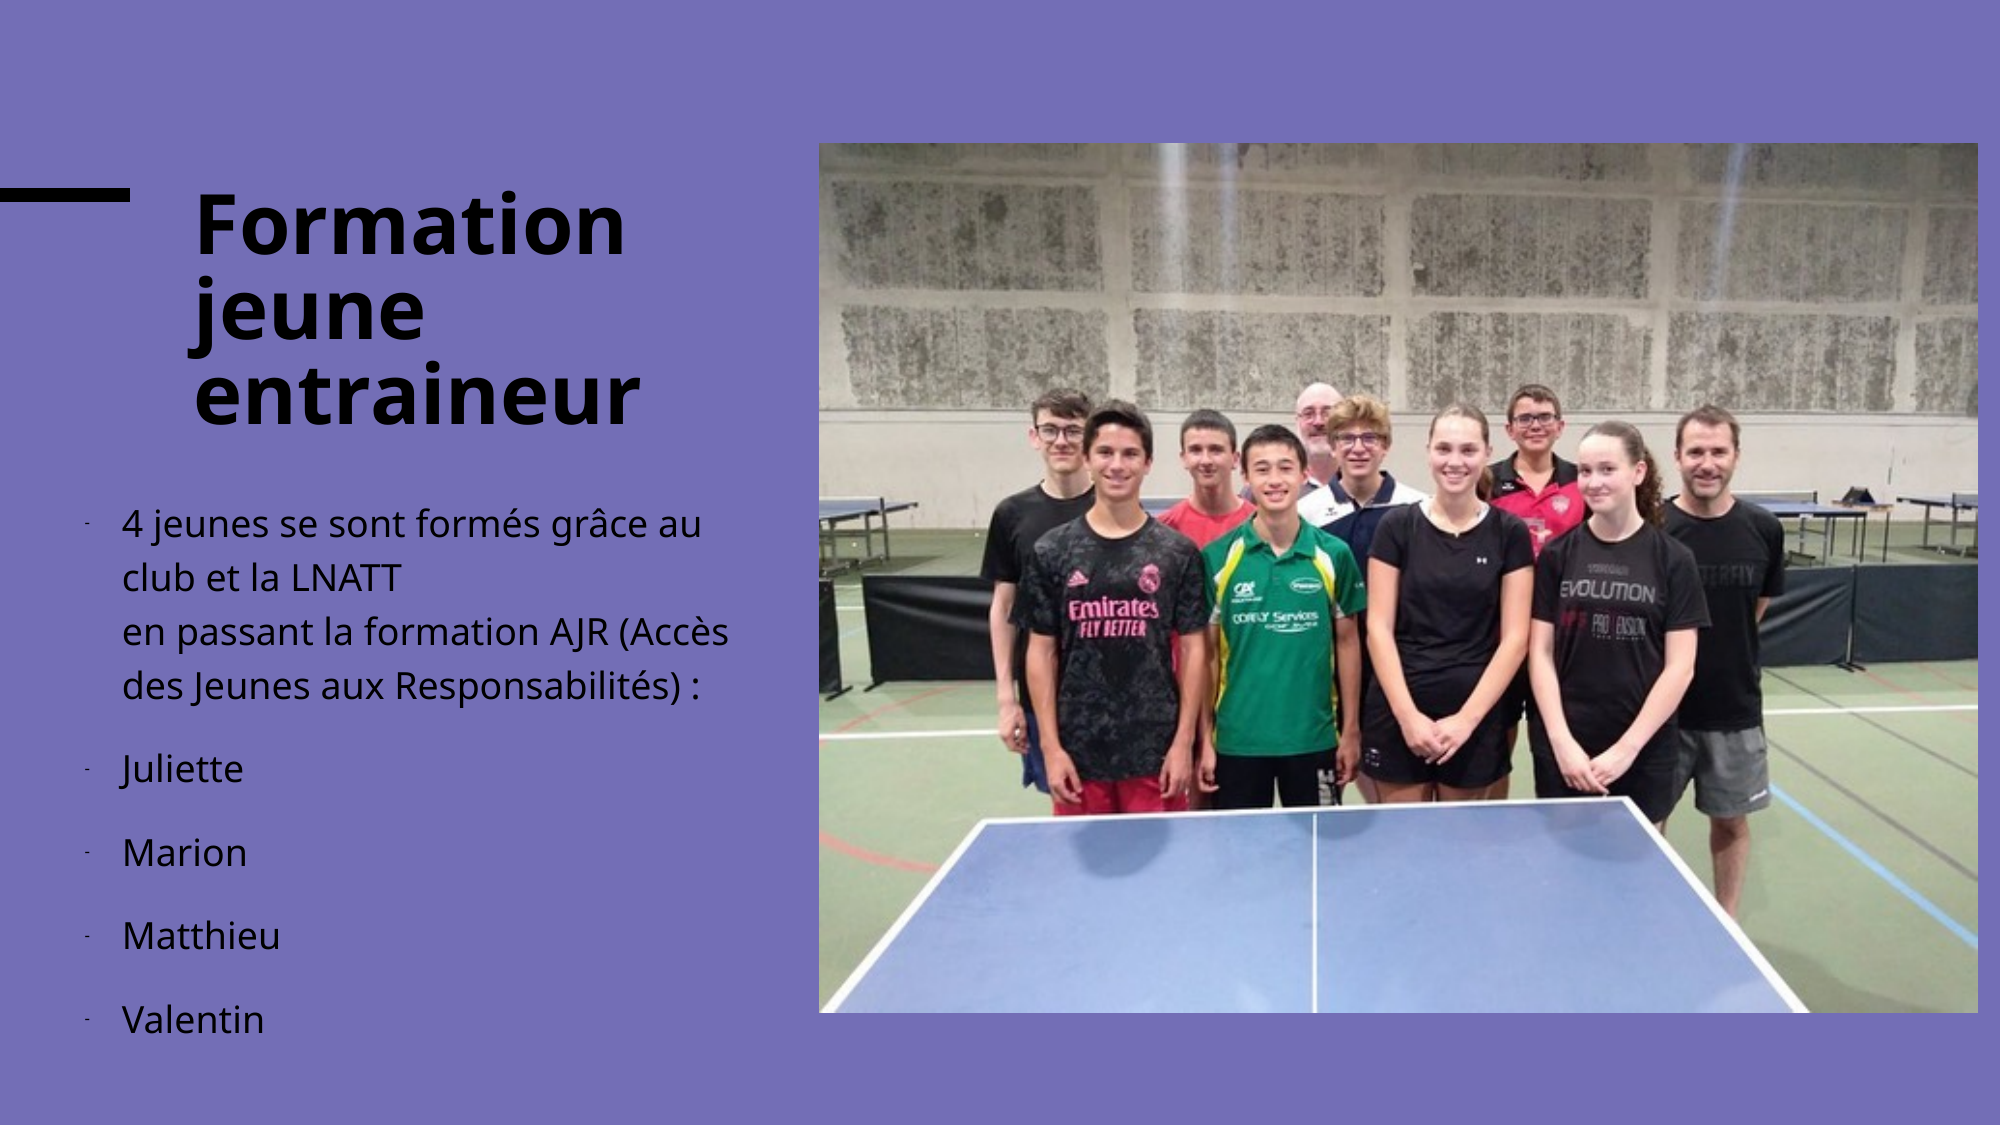

# Formation jeune entraineur
4 jeunes se sont formés grâce au club et la LNATT
en passant la formation AJR (Accès des Jeunes aux Responsabilités) :
Juliette
Marion
Matthieu
Valentin